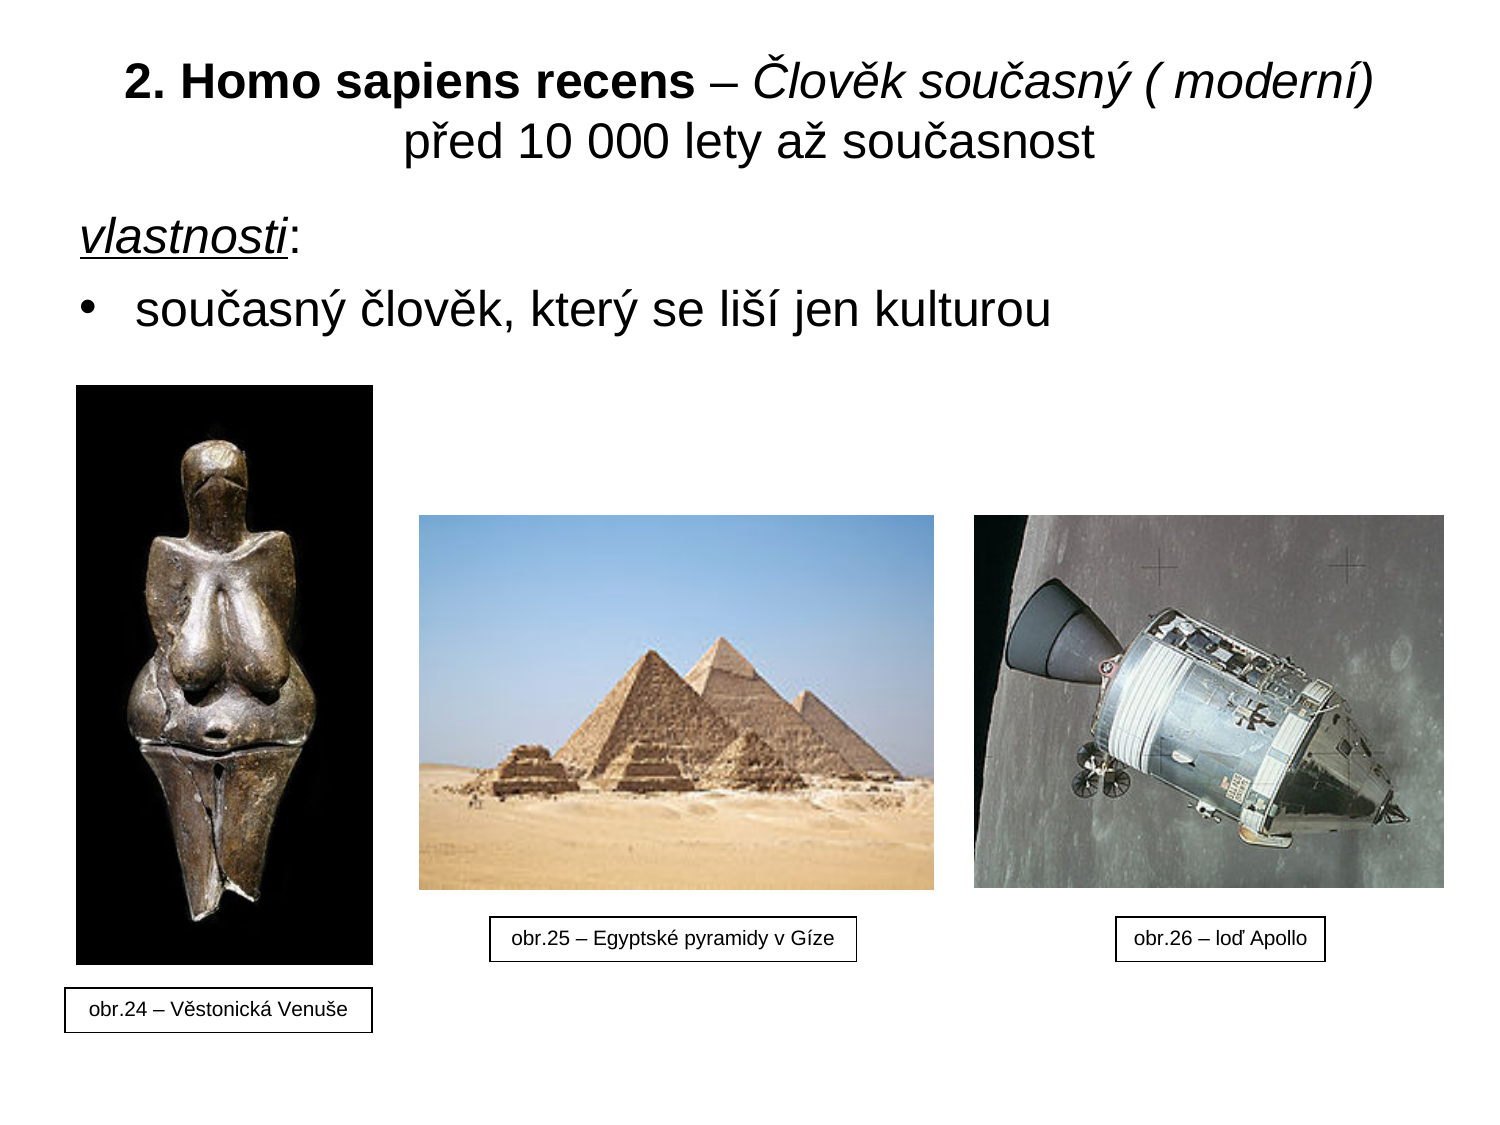

# 2. Homo sapiens recens – Člověk současný ( moderní) před 10 000 lety až současnost
vlastnosti:
současný člověk, který se liší jen kulturou
obr.25 – Egyptské pyramidy v Gíze
obr.26 – loď Apollo
obr.24 – Věstonická Venuše